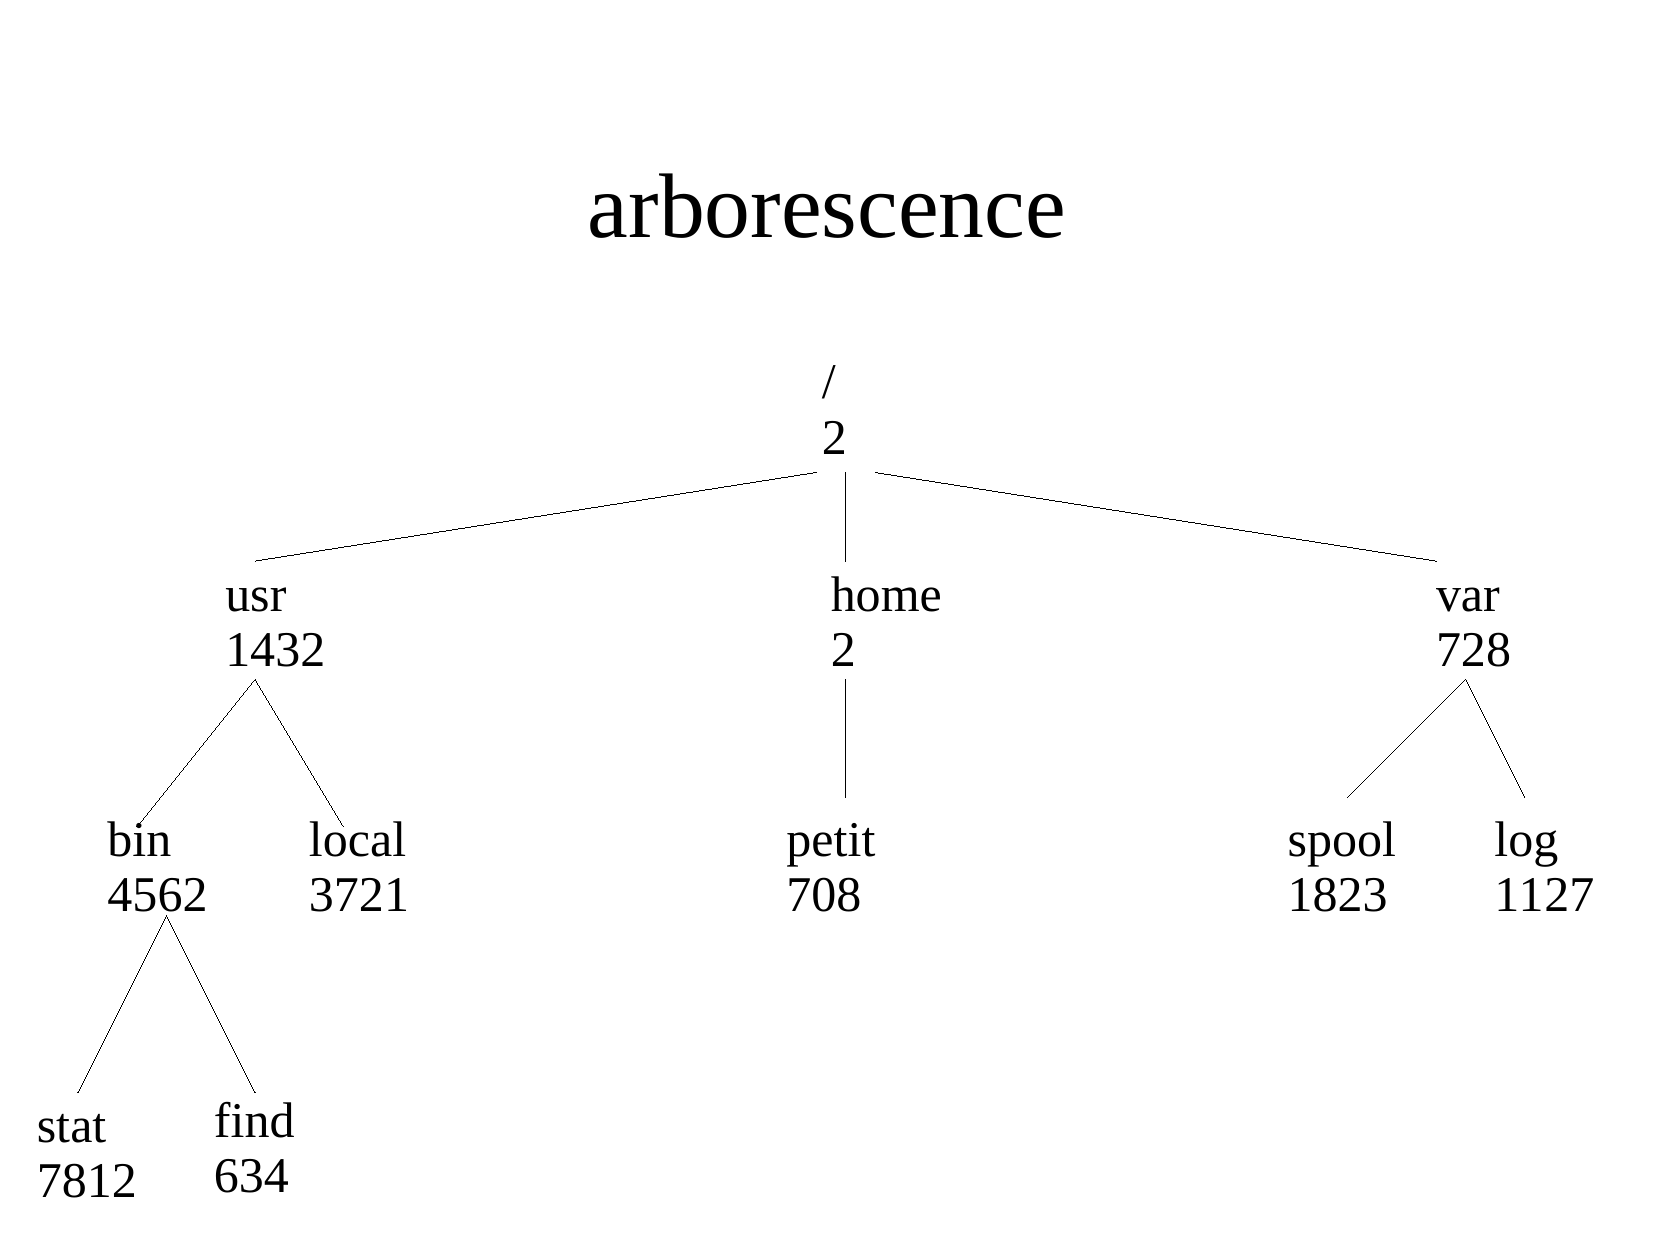

# arborescence
/
2
usr
1432
home
2
var
728
local
3721
petit
708
spool
1823
log
1127
bin
4562
find
634
stat
7812